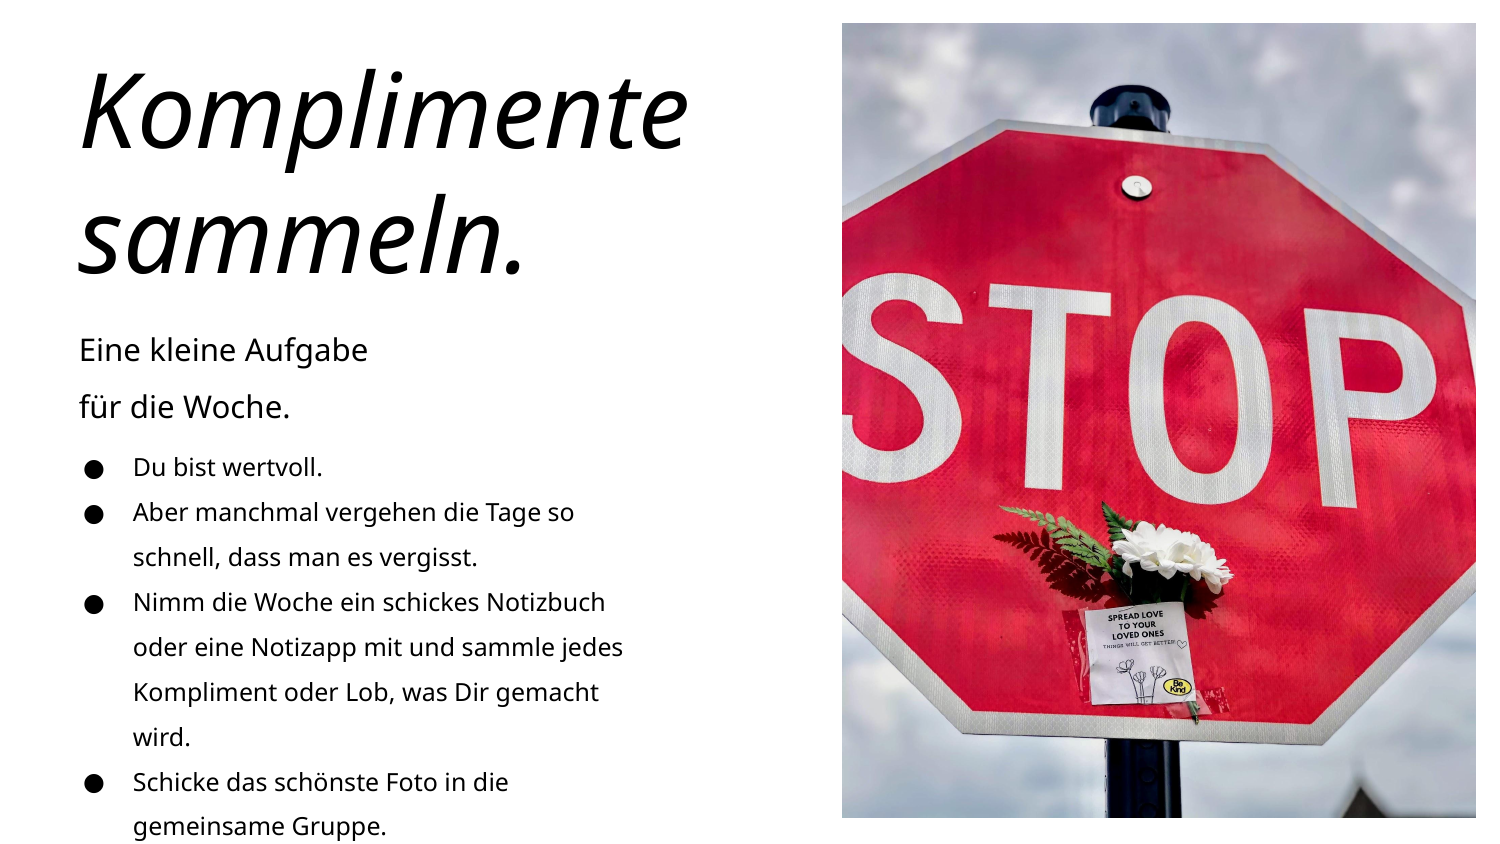

Komplimente
sammeln.
Eine kleine Aufgabe
für die Woche.
Du bist wertvoll.
Aber manchmal vergehen die Tage so schnell, dass man es vergisst.
Nimm die Woche ein schickes Notizbuch oder eine Notizapp mit und sammle jedes Kompliment oder Lob, was Dir gemacht wird.
Schicke das schönste Foto in die gemeinsame Gruppe.